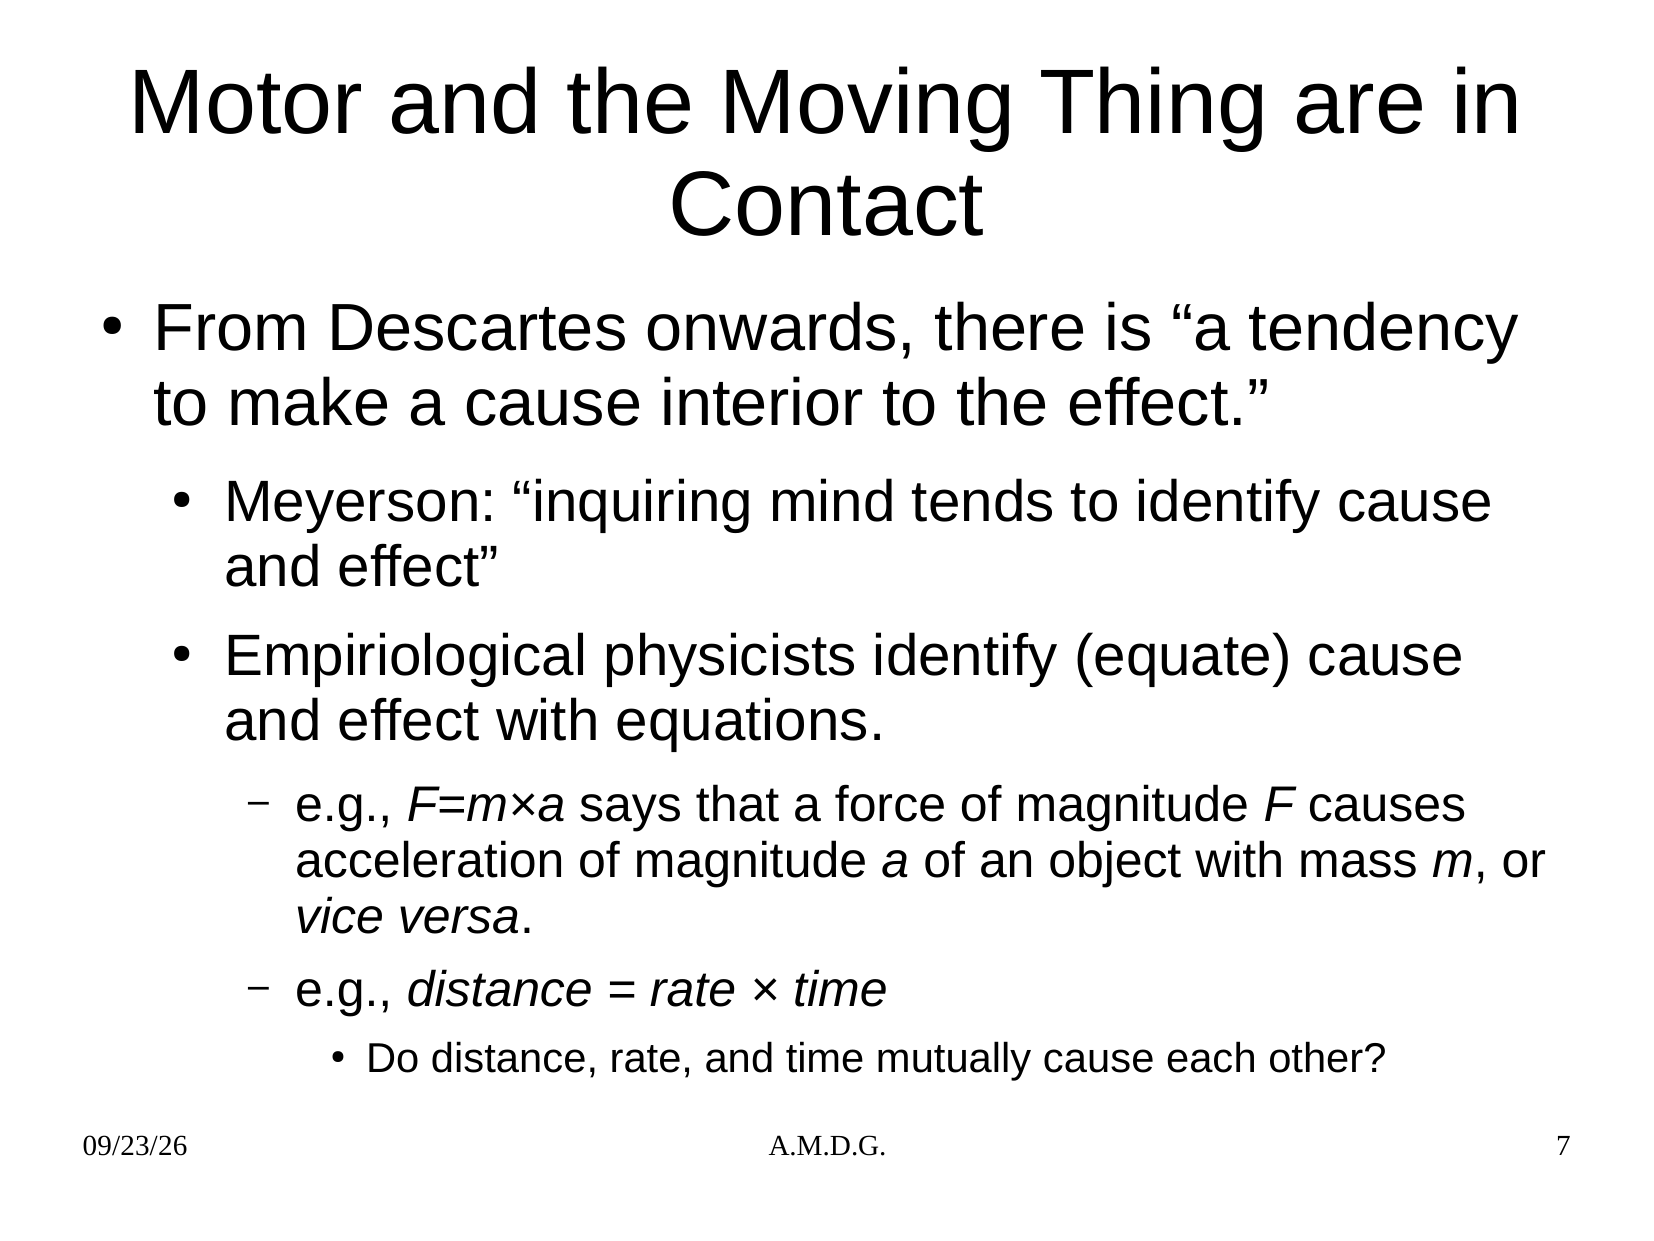

Motor and the Moving Thing are in Contact
# From Descartes onwards, there is “a tendency to make a cause interior to the effect.”
Meyerson: “inquiring mind tends to identify cause and effect”
Empiriological physicists identify (equate) cause and effect with equations.
e.g., F=m×a says that a force of magnitude F causes acceleration of magnitude a of an object with mass m, or vice versa.
e.g., distance = rate × time
Do distance, rate, and time mutually cause each other?
A.M.D.G.
7